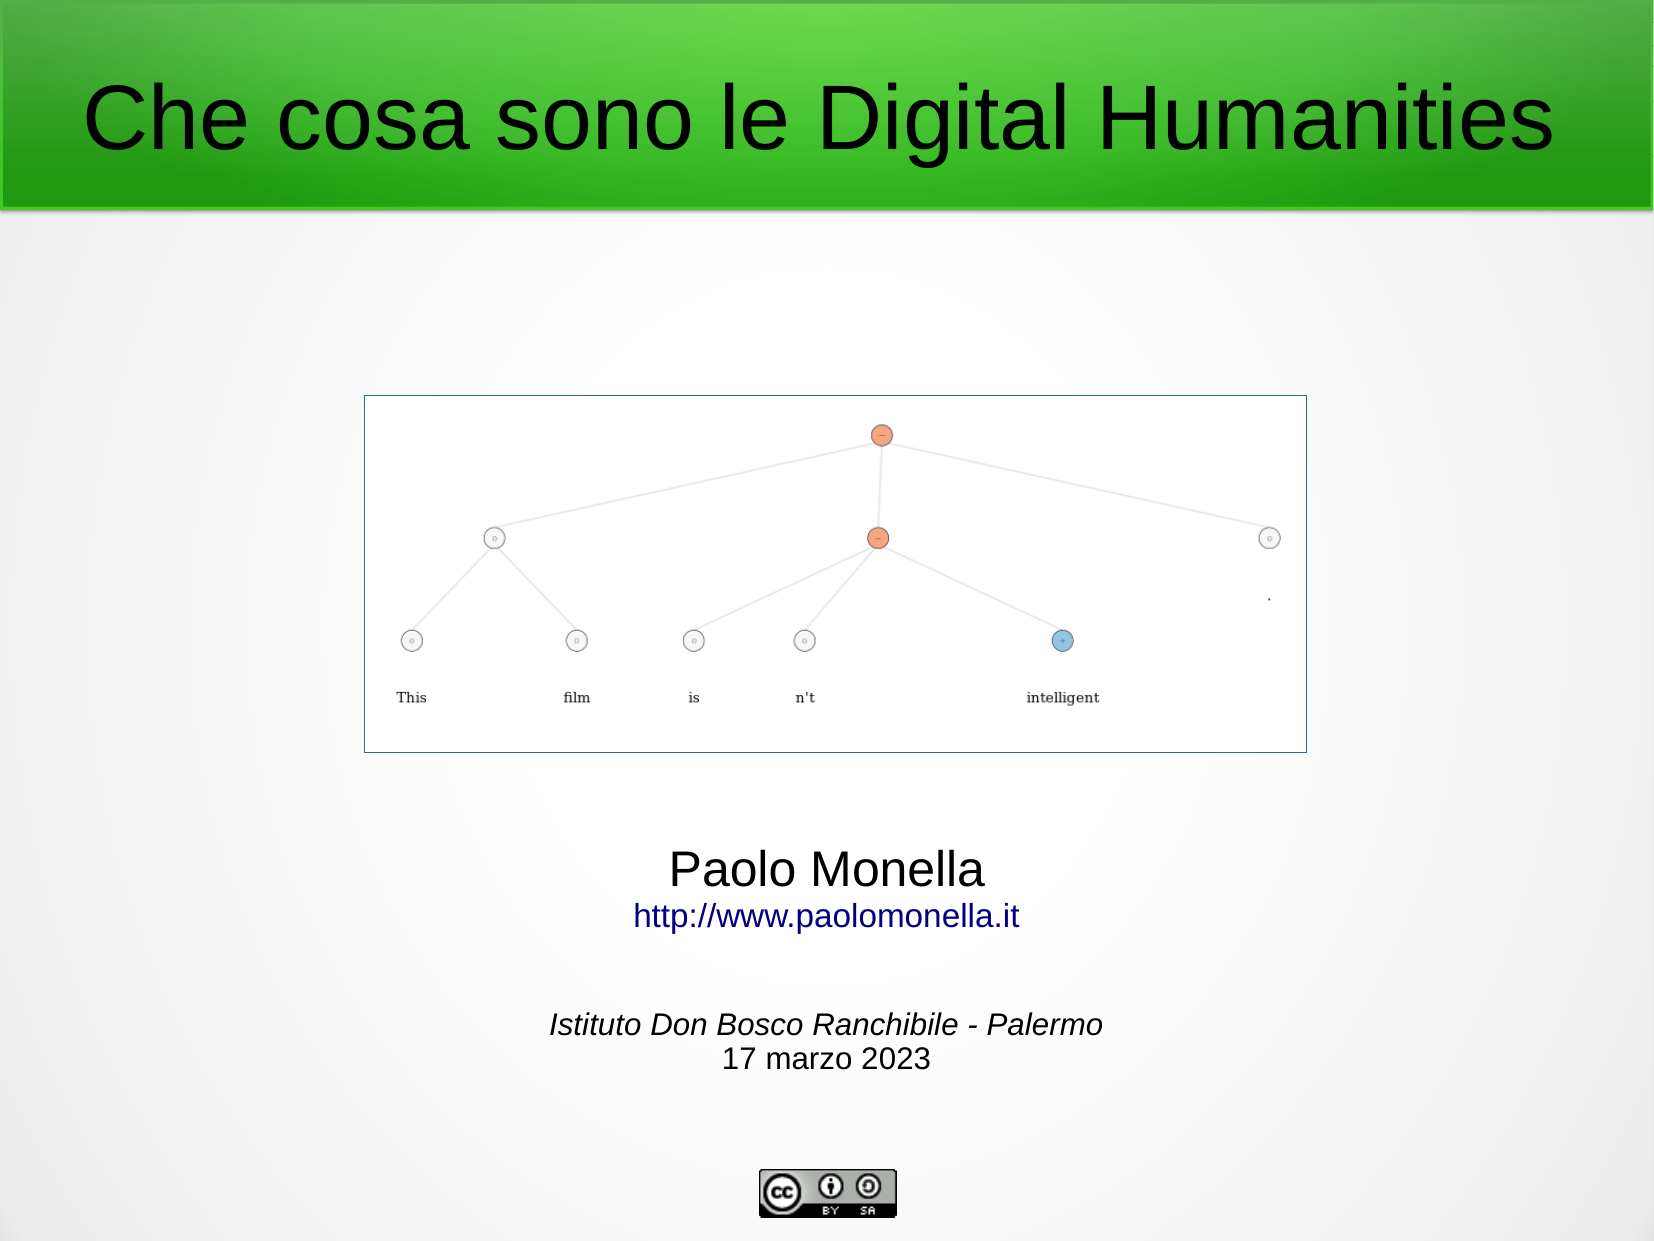

# Che cosa sono le Digital Humanities
Paolo Monella
http://www.paolomonella.it
Istituto Don Bosco Ranchibile - Palermo
17 marzo 2023